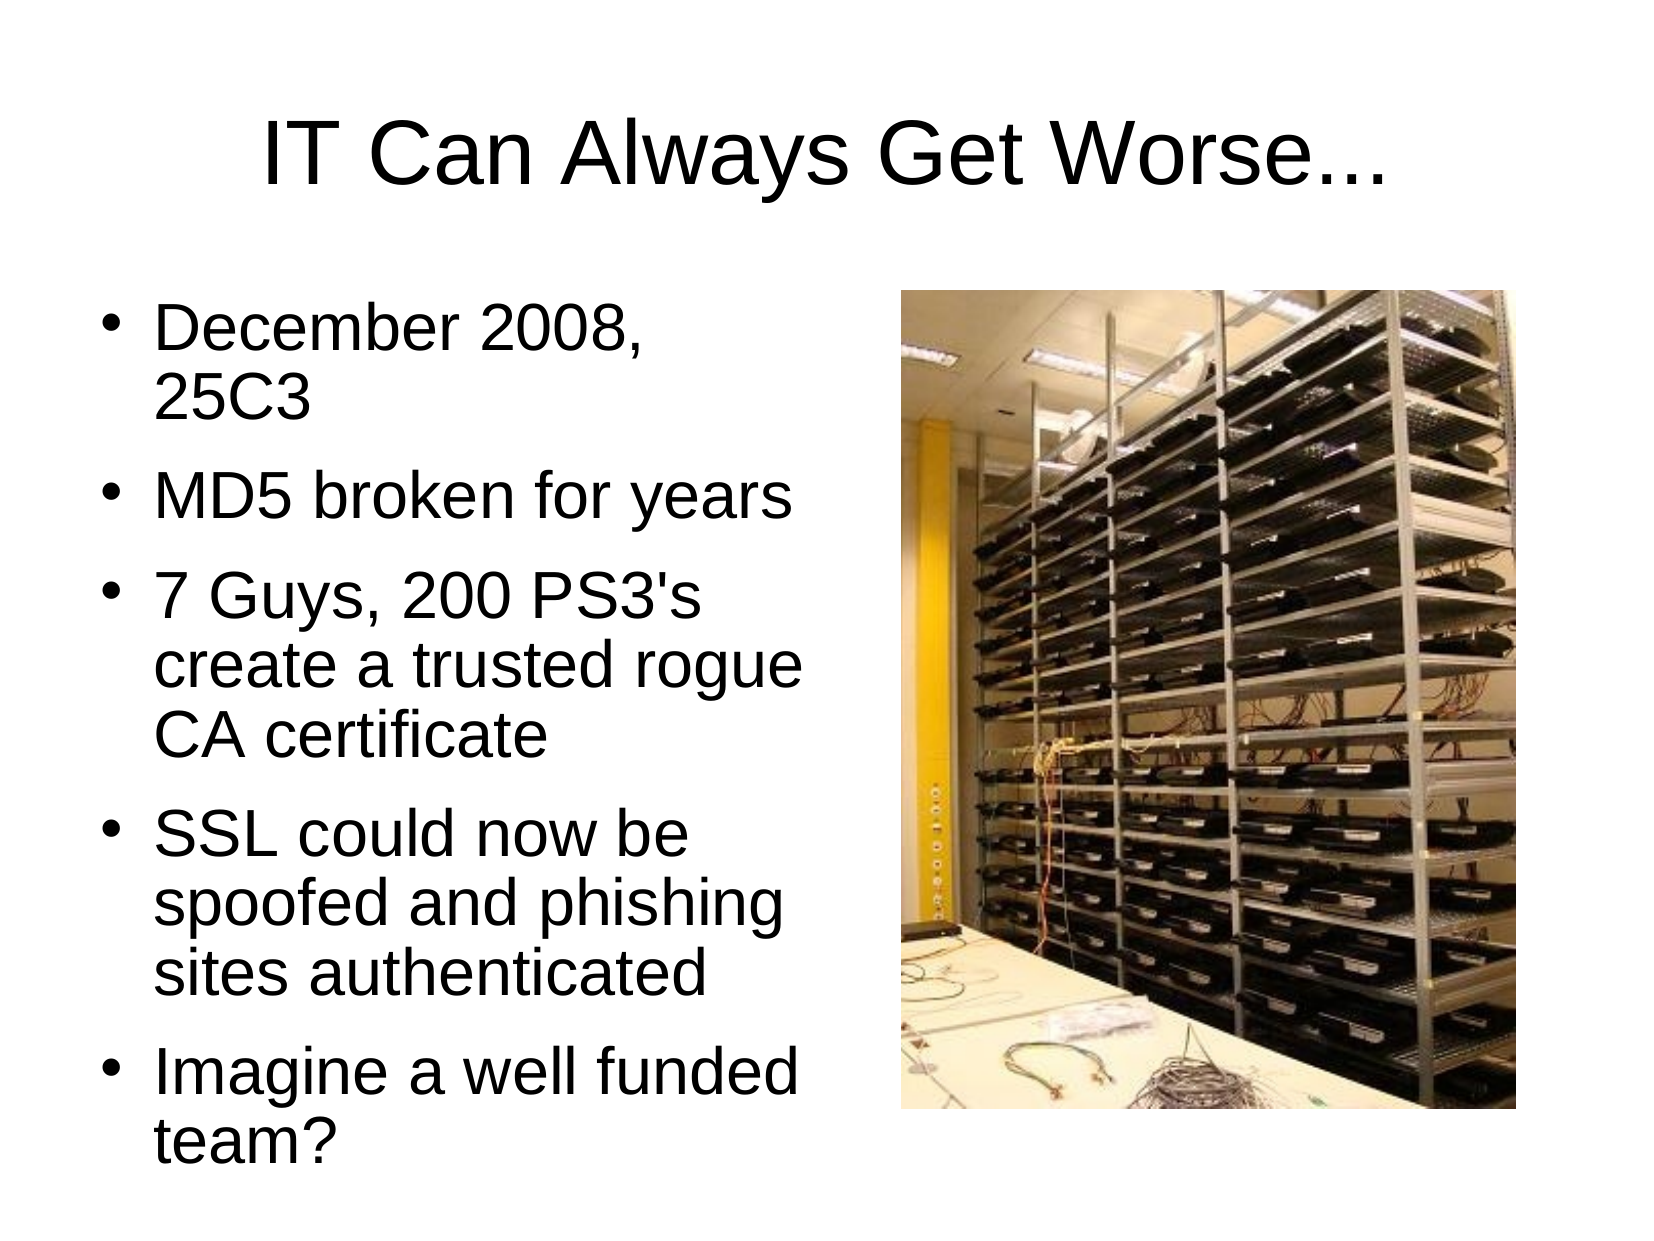

# IT Can Always Get Worse...
December 2008, 25C3
MD5 broken for years
7 Guys, 200 PS3's create a trusted rogue CA certificate
SSL could now be spoofed and phishing sites authenticated
Imagine a well funded team?